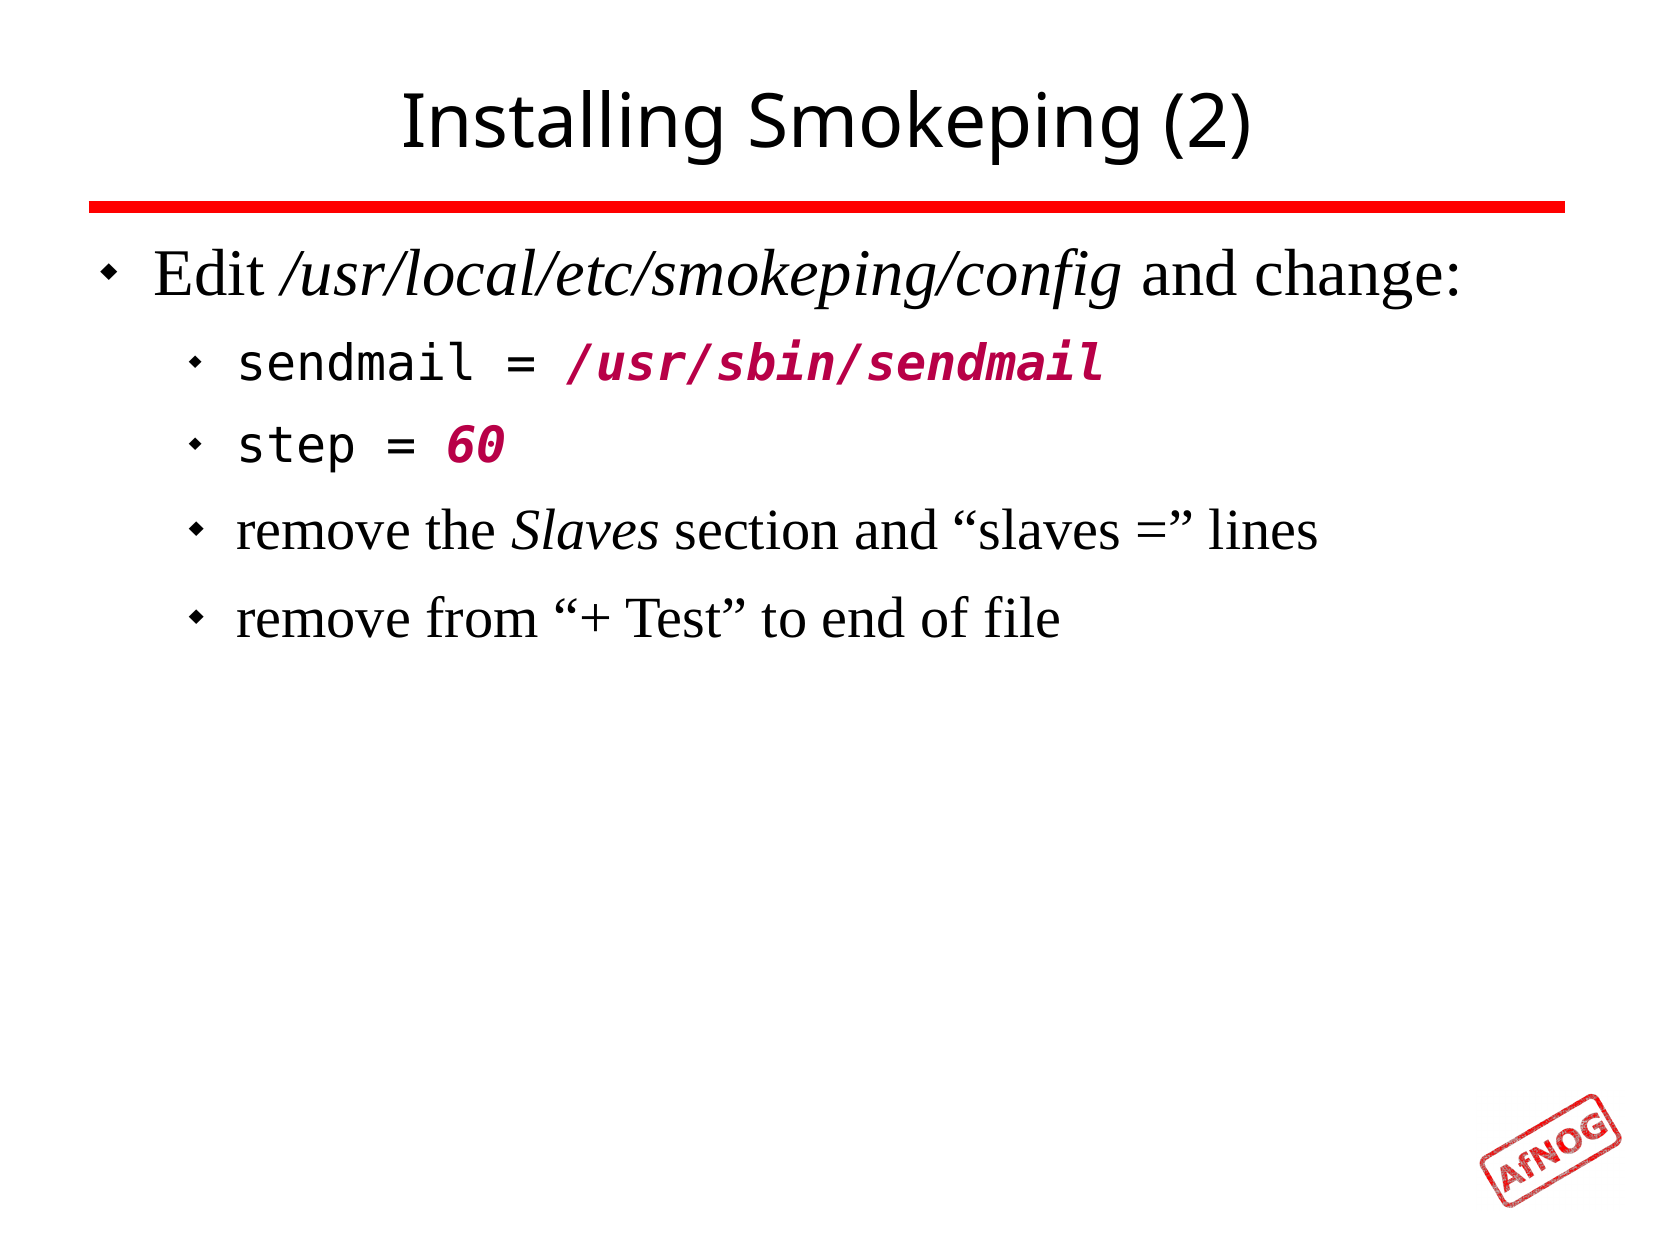

# Installing Smokeping (2)
Edit /usr/local/etc/smokeping/config and change:
sendmail = /usr/sbin/sendmail
step = 60
remove the Slaves section and “slaves =” lines
remove from “+ Test” to end of file